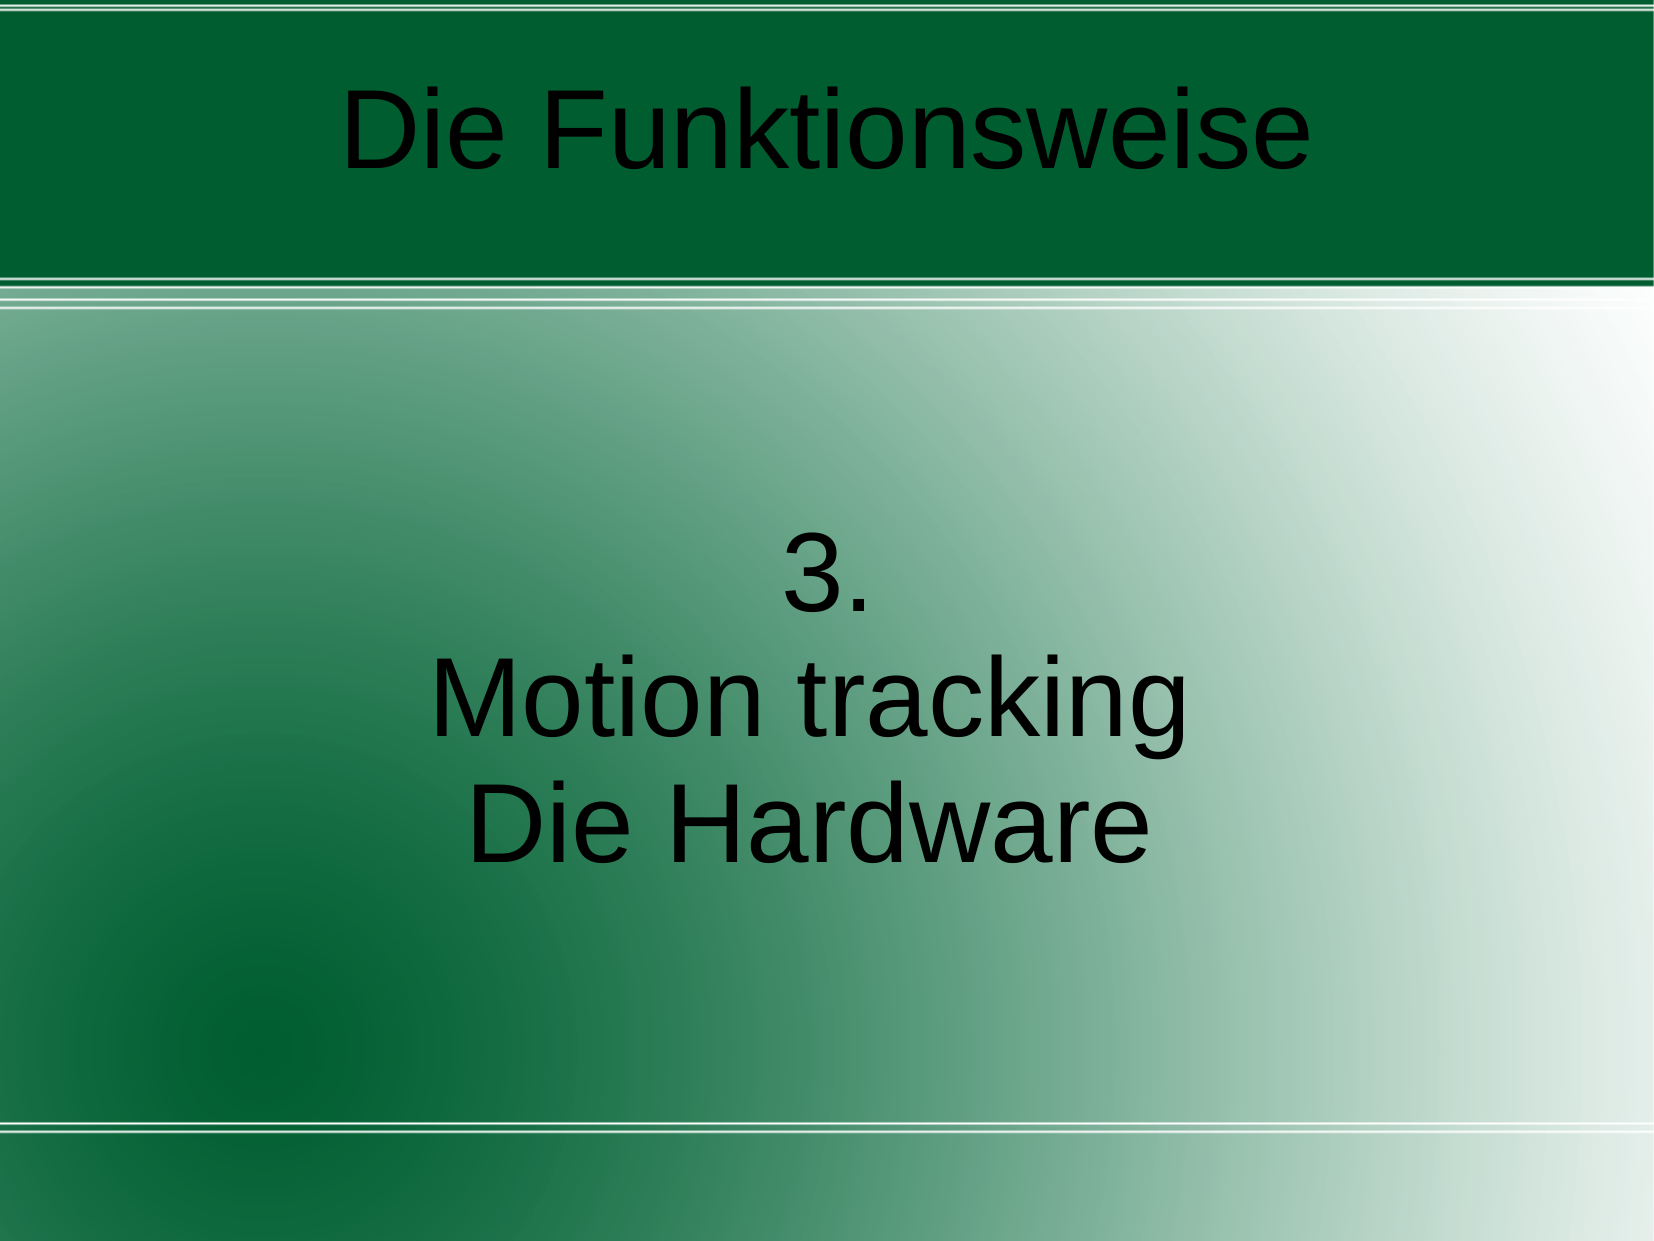

Die Funktionsweise
 3.
Motion tracking
Die Hardware